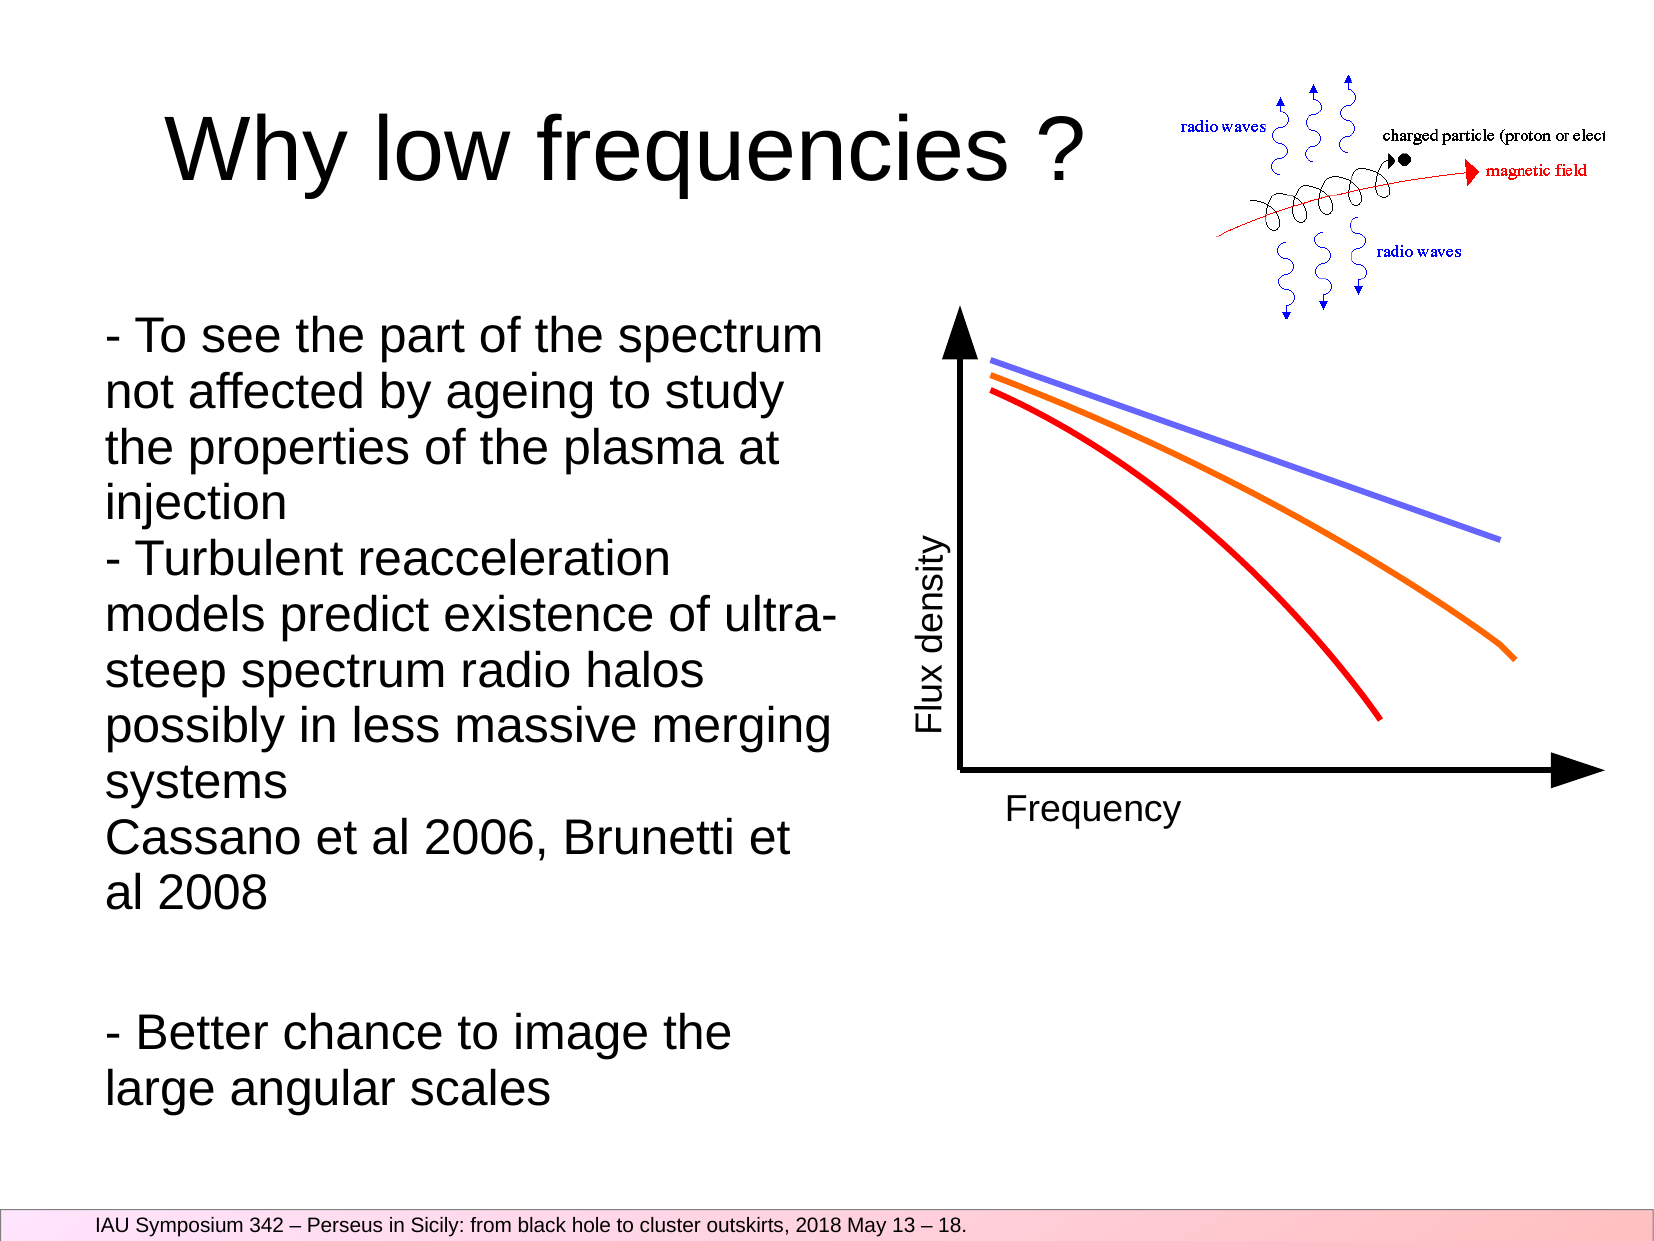

Why low frequencies ?
- To see the part of the spectrum not affected by ageing to study the properties of the plasma at injection
- Turbulent reacceleration models predict existence of ultra-steep spectrum radio halos possibly in less massive merging systems
Cassano et al 2006, Brunetti et al 2008
- Better chance to image the large angular scales
Flux density
Frequency